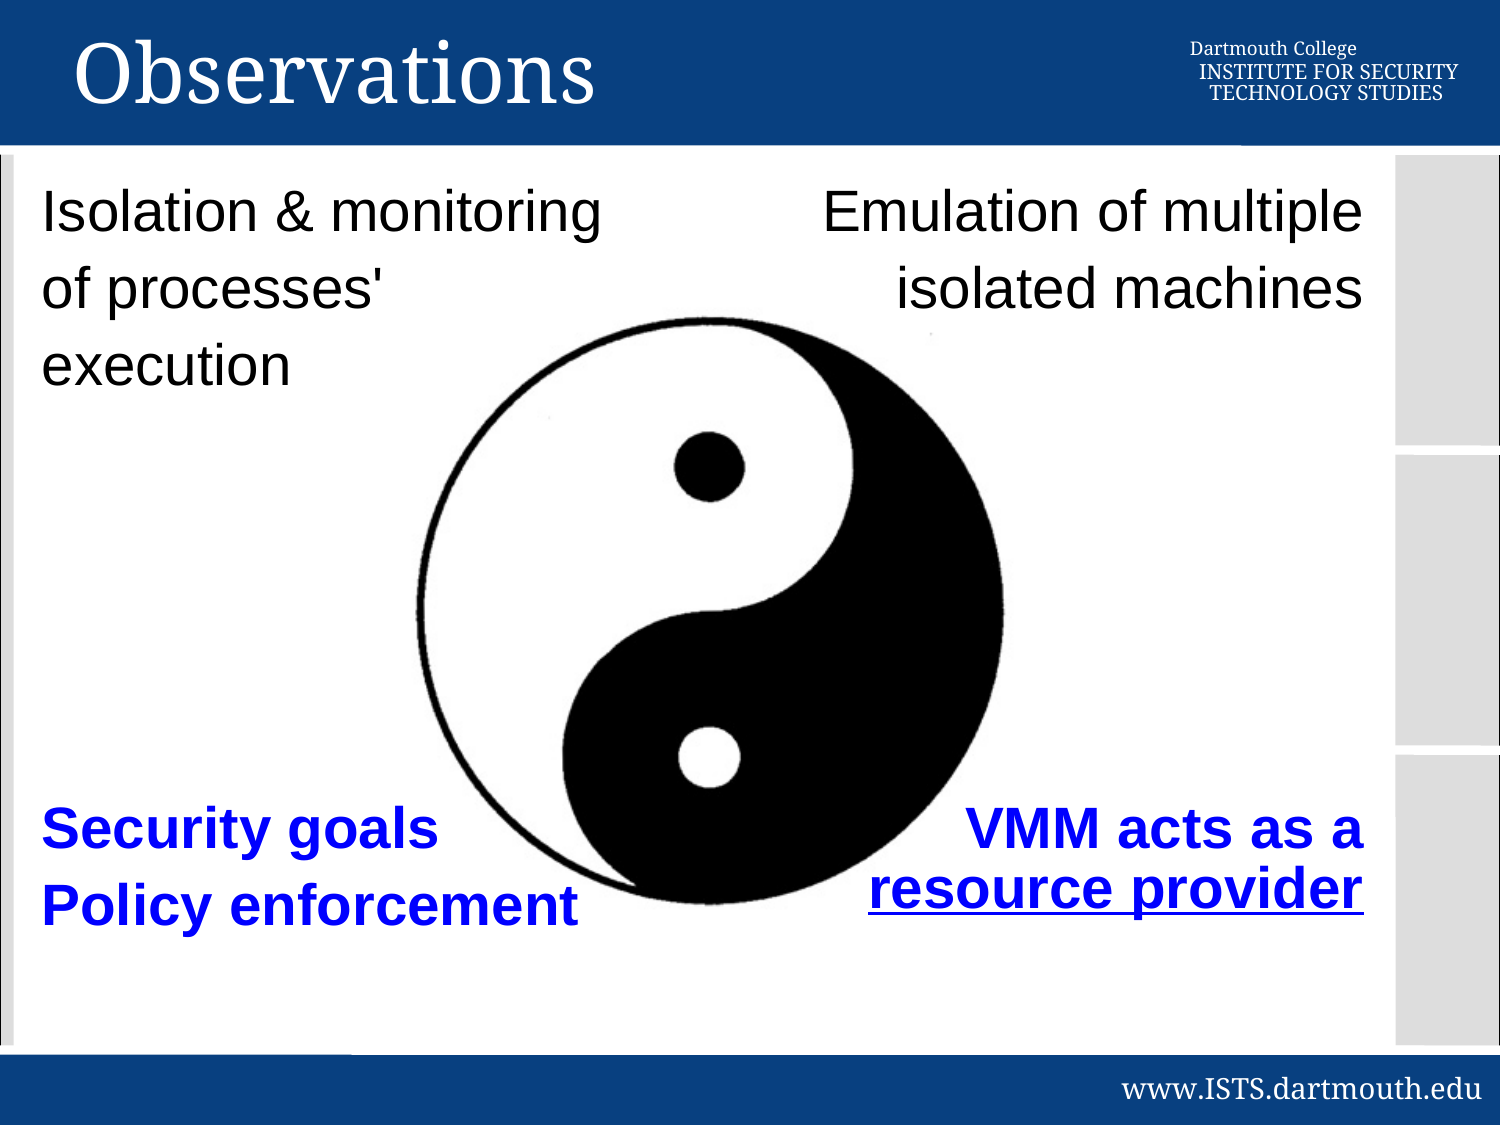

Observations
Dartmouth College
INSTITUTE FOR SECURITY
TECHNOLOGY STUDIES
# Isolation & monitoring
of processes'
execution
Security goals
Policy enforcement
Emulation of multiple
isolated machines
VMM acts as a resource provider
www.ISTS.dartmouth.edu